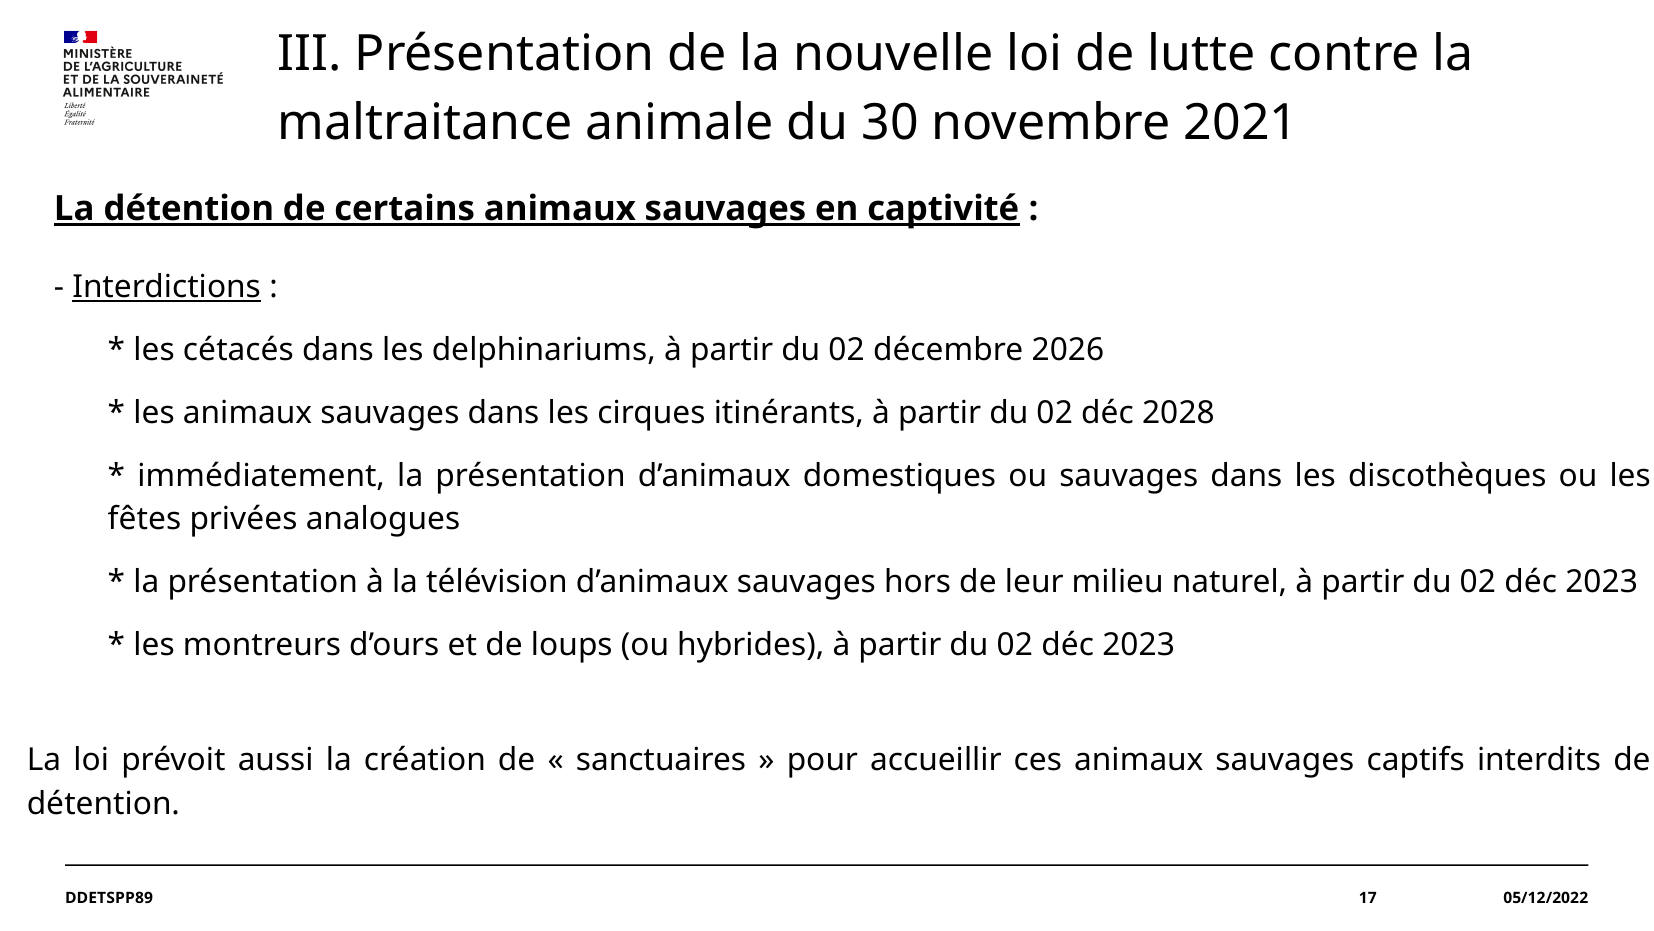

# III. Présentation de la nouvelle loi de lutte contre la maltraitance animale du 30 novembre 2021
La détention de certains animaux sauvages en captivité :
- Interdictions :
* les cétacés dans les delphinariums, à partir du 02 décembre 2026
* les animaux sauvages dans les cirques itinérants, à partir du 02 déc 2028
* immédiatement, la présentation d’animaux domestiques ou sauvages dans les discothèques ou les fêtes privées analogues
* la présentation à la télévision d’animaux sauvages hors de leur milieu naturel, à partir du 02 déc 2023
* les montreurs d’ours et de loups (ou hybrides), à partir du 02 déc 2023
La loi prévoit aussi la création de « sanctuaires » pour accueillir ces animaux sauvages captifs interdits de détention.
DDETSPP89
17
05/12/2022